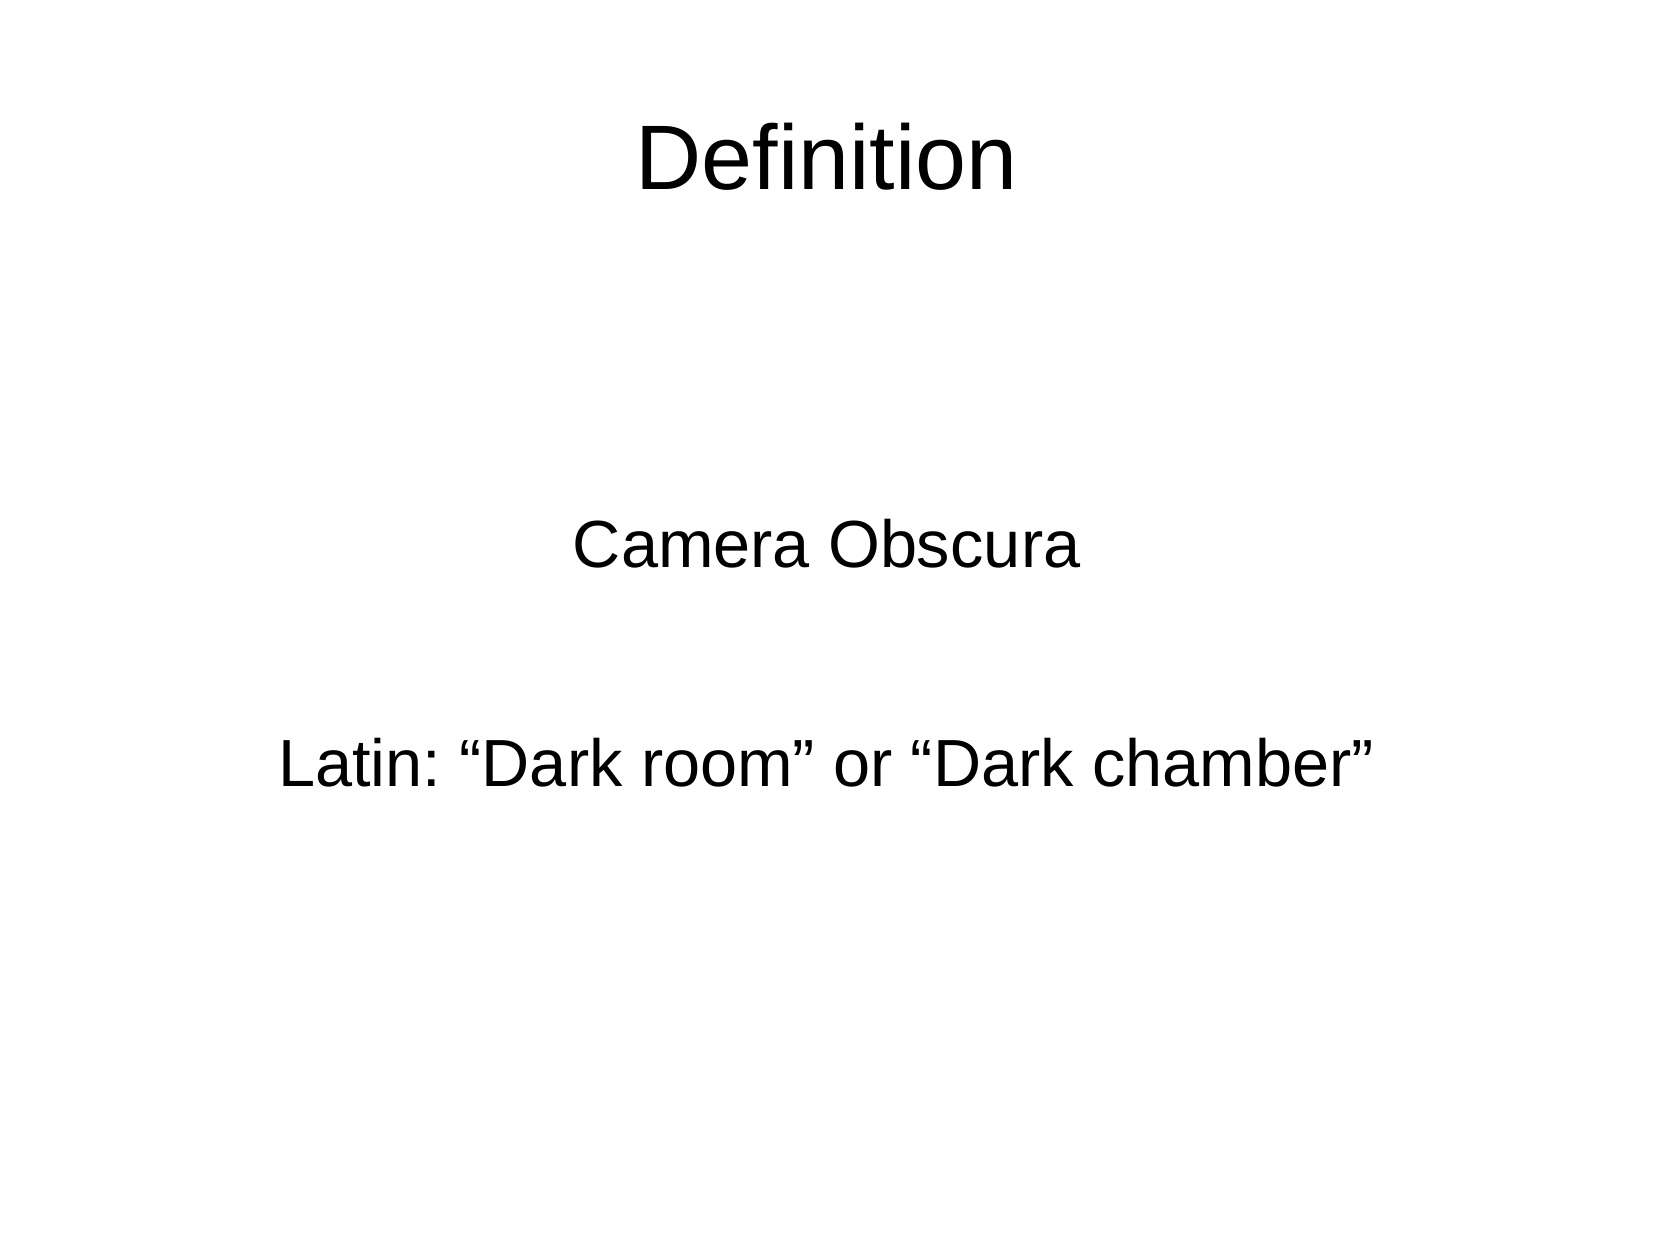

# Definition
Camera Obscura
Latin: “Dark room” or “Dark chamber”